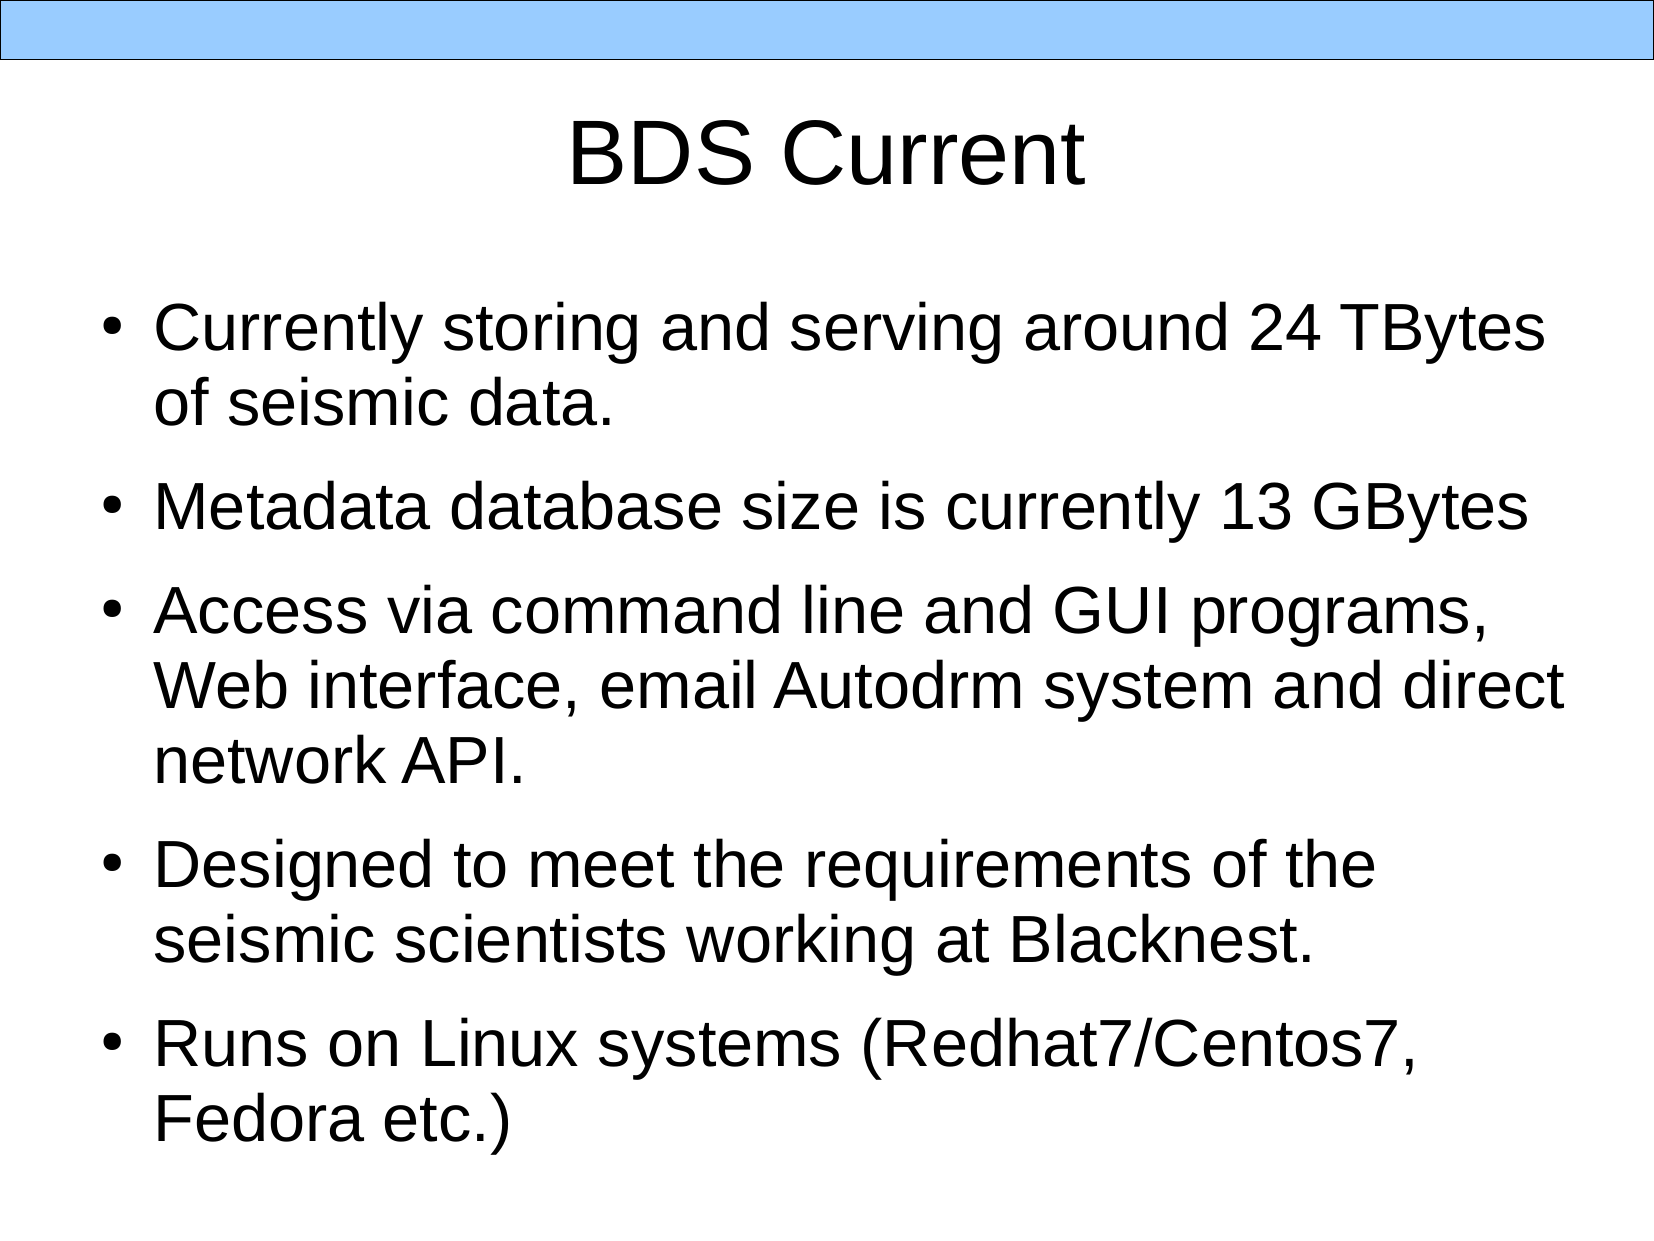

# BDS Current
Currently storing and serving around 24 TBytes of seismic data.
Metadata database size is currently 13 GBytes
Access via command line and GUI programs, Web interface, email Autodrm system and direct network API.
Designed to meet the requirements of the seismic scientists working at Blacknest.
Runs on Linux systems (Redhat7/Centos7, Fedora etc.)